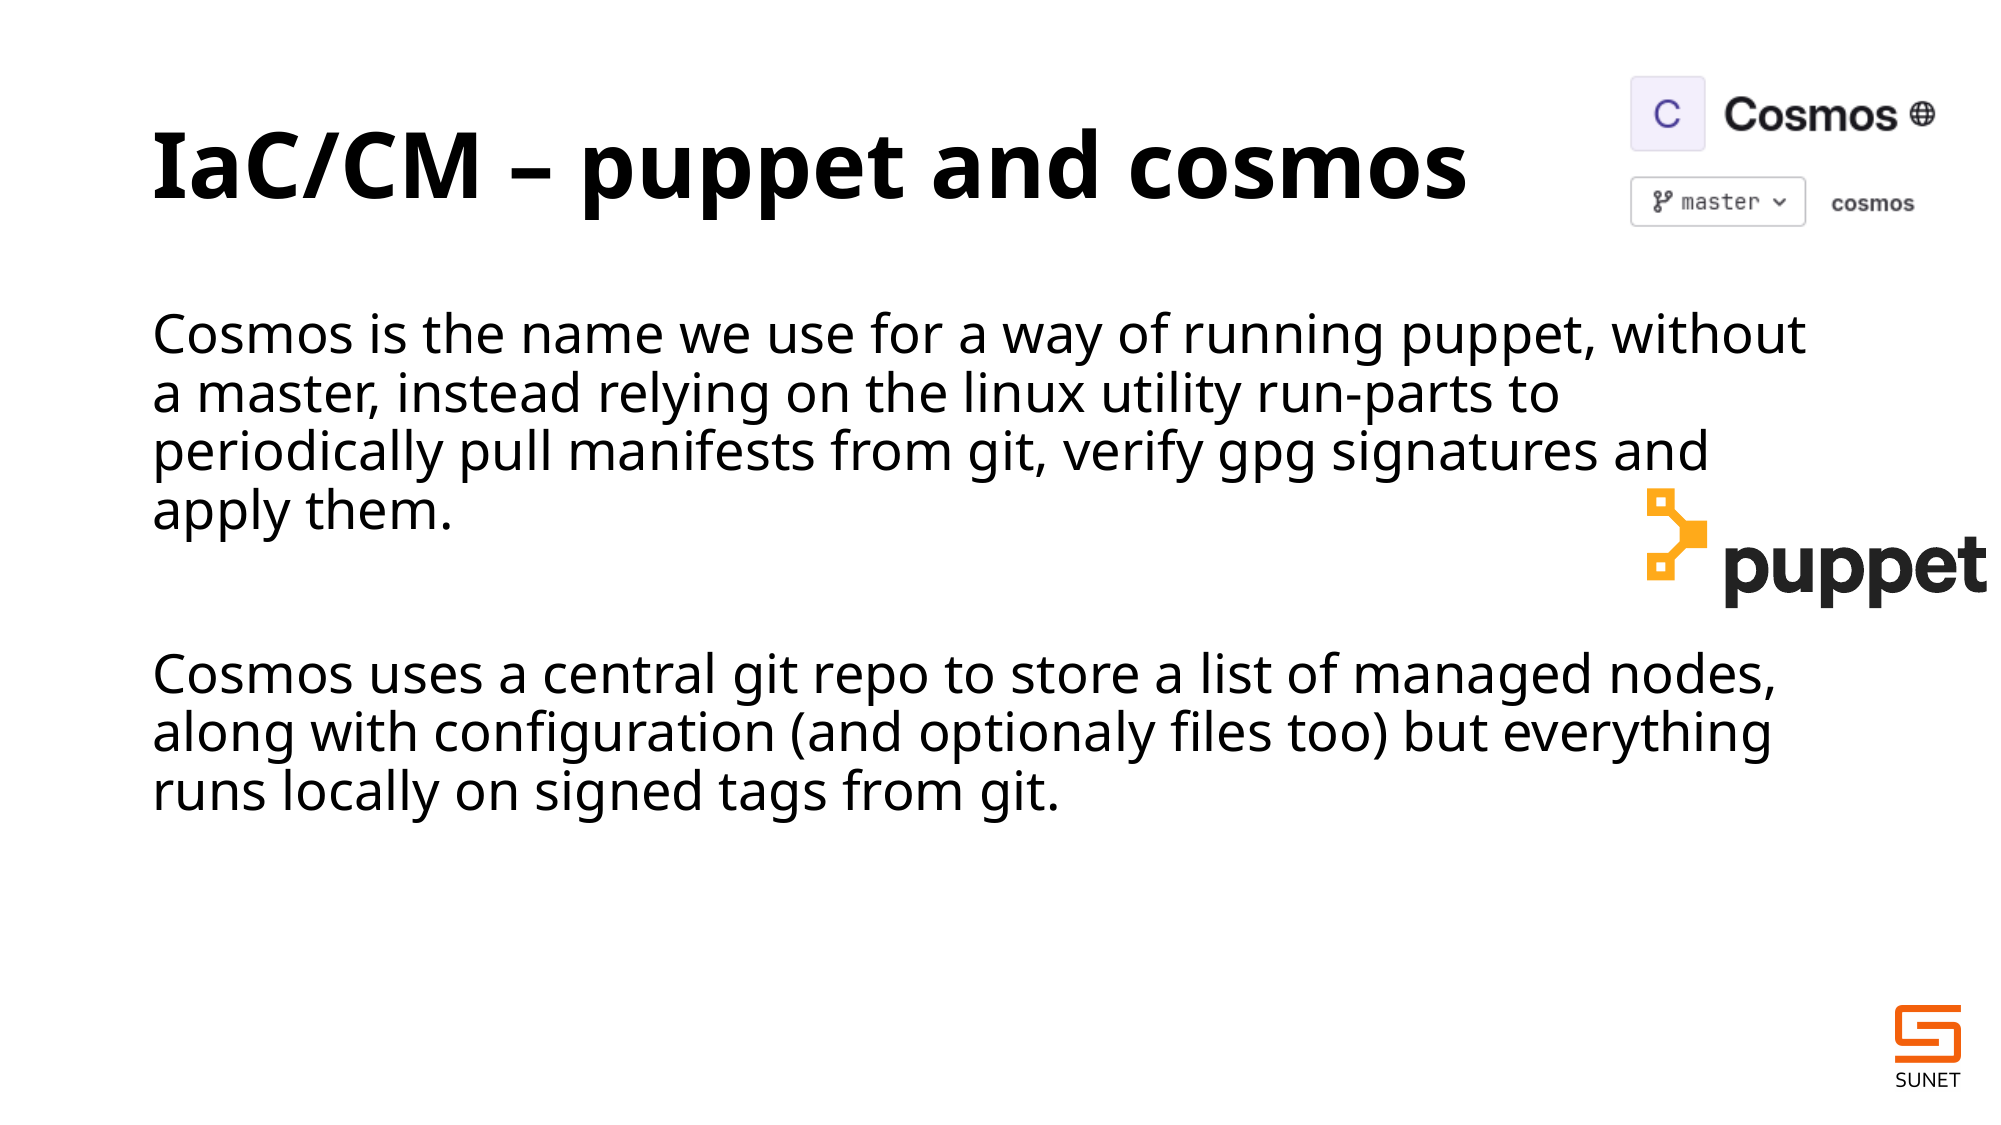

# IaC/CM – puppet and cosmos
Cosmos is the name we use for a way of running puppet, without a master, instead relying on the linux utility run-parts to periodically pull manifests from git, verify gpg signatures and apply them.
Cosmos uses a central git repo to store a list of managed nodes, along with configuration (and optionaly files too) but everything runs locally on signed tags from git.